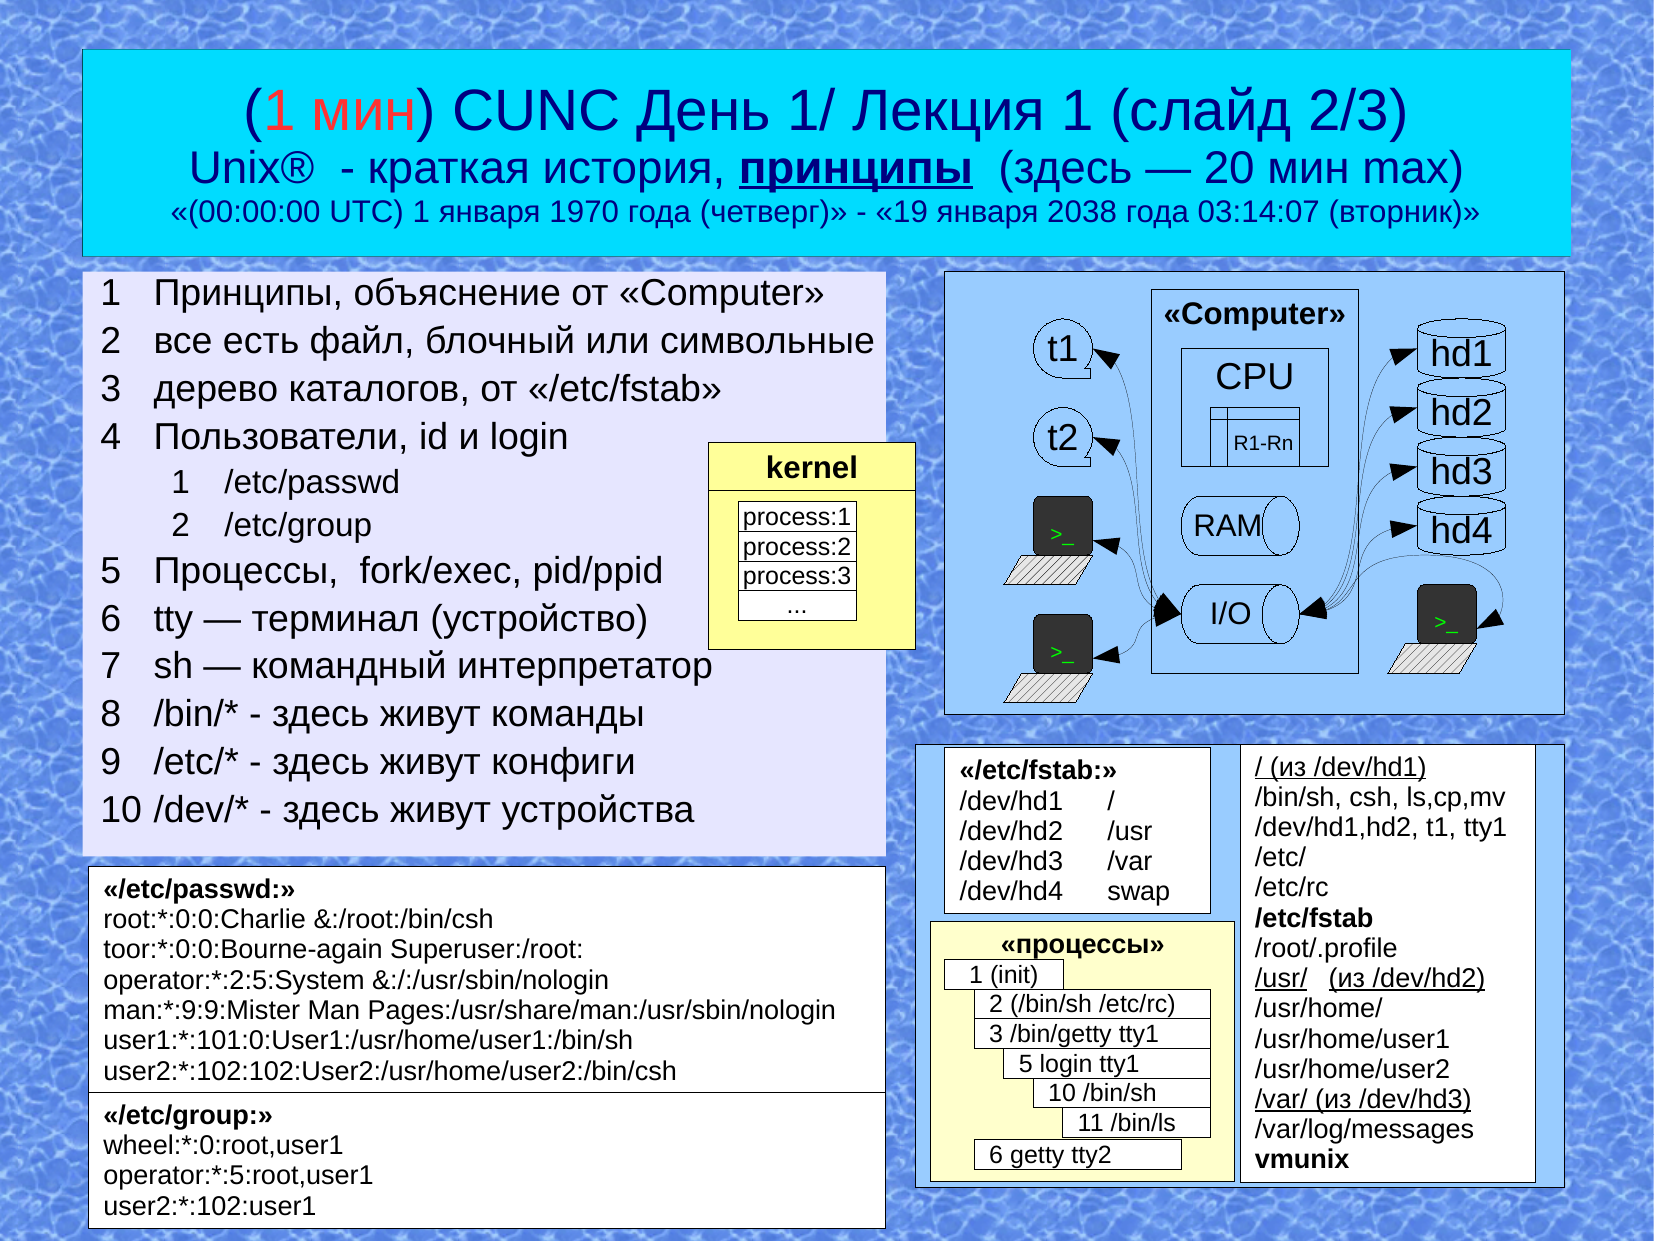

# (1 мин) CUNC День 1/ Лекция 1 (слайд 2/3) Unix® - краткая история, принципы (здесь — 20 мин max) «(00:00:00 UTC) 1 января 1970 года (четверг)» - «19 января 2038 года 03:14:07 (вторник)»
Принципы, объяснение от «Computer»
все есть файл, блочный или символьные
дерево каталогов, от «/etc/fstab»
Пользователи, id и login
/etc/passwd
/etc/group
Процессы, fork/exec, pid/ppid
tty — терминал (устройство)
sh — командный интерпретатор
/bin/* - здесь живут команды
/etc/* - здесь живут конфиги
/dev/* - здесь живут устройства
«Computer»
t1
hd1
CPU
hd2
t2
R1-Rn
hd3
kernel
>_
RAM
hd4
process:1
process:2
process:3
I/O
>_
...
>_
/ (из /dev/hd1)
/bin/sh, csh, ls,cp,mv
/dev/hd1,hd2, t1, tty1
/etc/
/etc/rc
/etc/fstab
/root/.profile
/usr/	(из /dev/hd2)
/usr/home/
/usr/home/user1
/usr/home/user2
/var/ (из /dev/hd3)
/var/log/messages
vmunix
«/etc/fstab:»
/dev/hd1	/
/dev/hd2	/usr
/dev/hd3	/var
/dev/hd4	swap
«/etc/passwd:»
root:*:0:0:Charlie &:/root:/bin/csh
toor:*:0:0:Bourne-again Superuser:/root:
operator:*:2:5:System &:/:/usr/sbin/nologin
man:*:9:9:Mister Man Pages:/usr/share/man:/usr/sbin/nologin
user1:*:101:0:User1:/usr/home/user1:/bin/sh
user2:*:102:102:User2:/usr/home/user2:/bin/csh
«процессы»
1 (init)
2 (/bin/sh /etc/rc)
3 /bin/getty tty1
5 login tty1
10 /bin/sh
«/etc/group:»
wheel:*:0:root,user1
operator:*:5:root,user1
user2:*:102:user1
11 /bin/ls
6 getty tty2